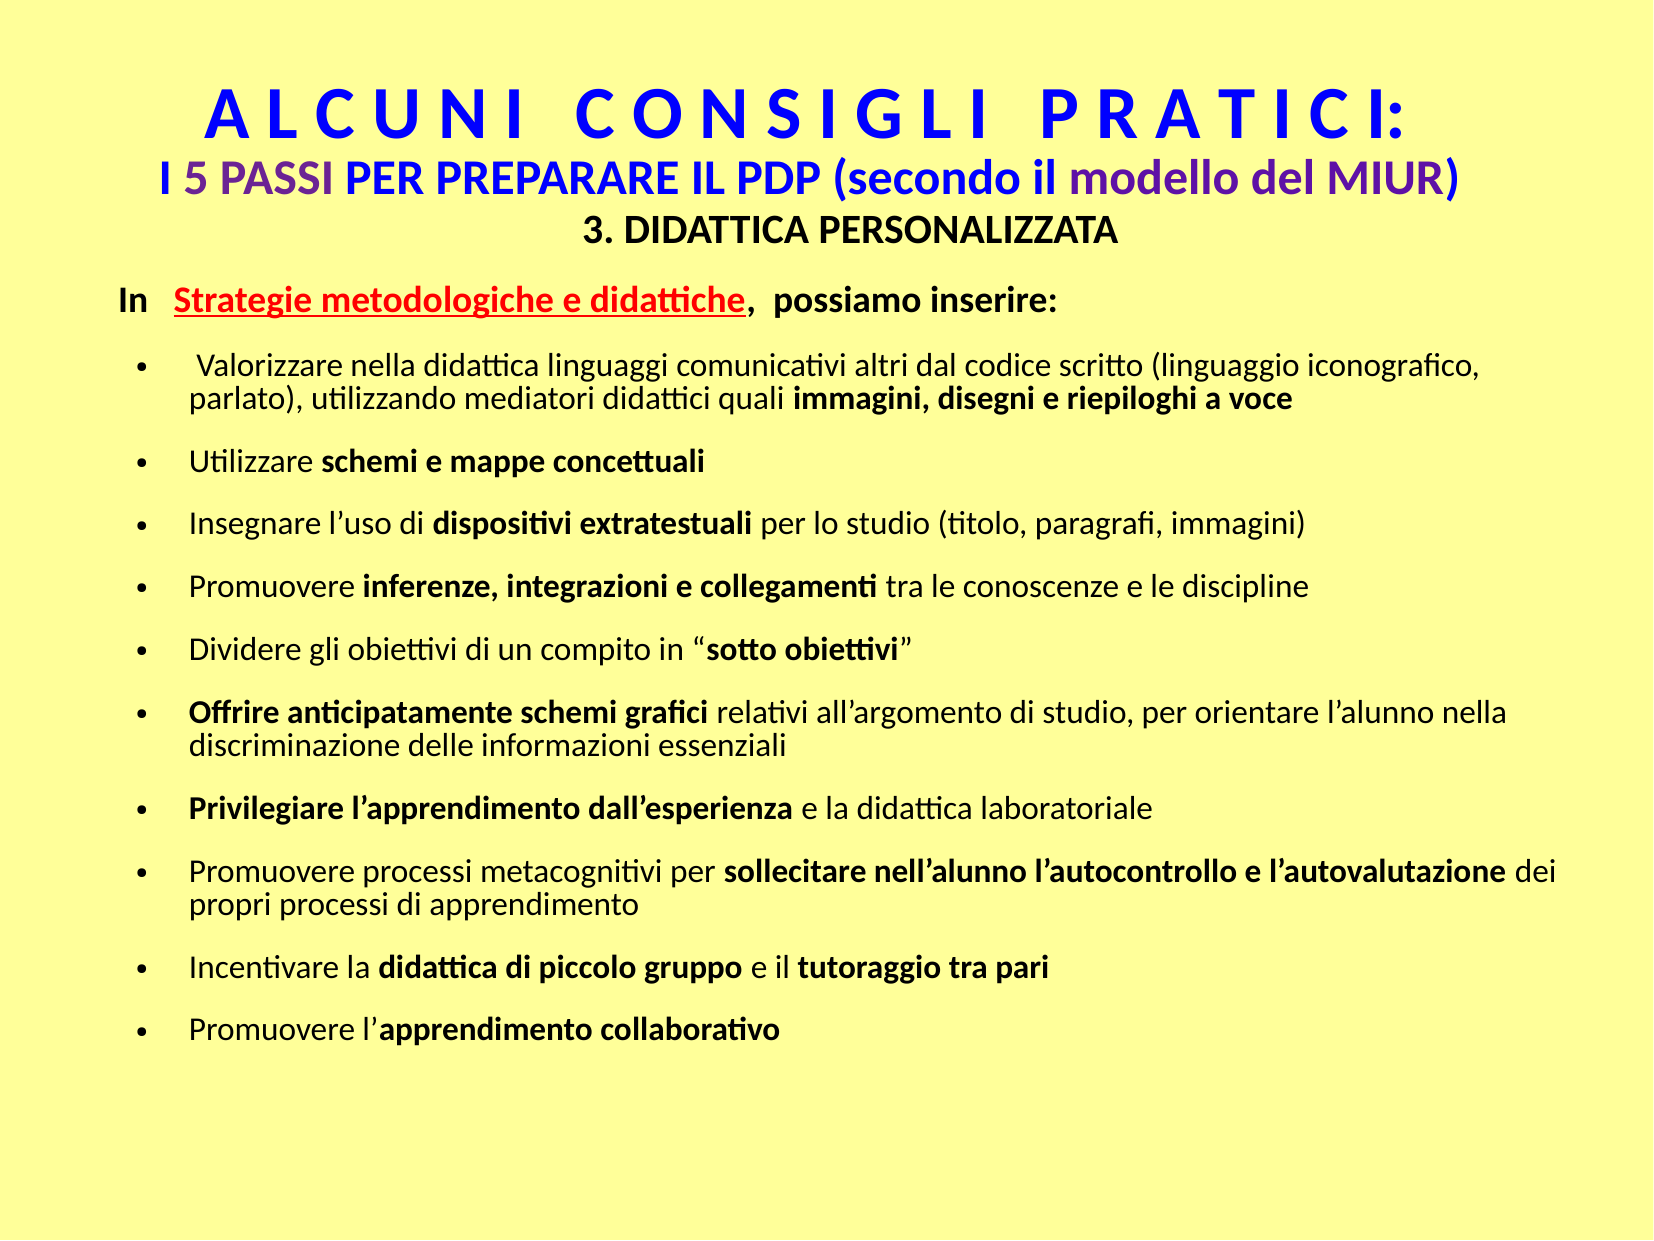

# A L C U N I C O N S I G L I P R A T I C I: I 5 PASSI PER PREPARARE IL PDP (secondo il modello del MIUR)
3. DIDATTICA PERSONALIZZATA
In  Strategie metodologiche e didattiche, possiamo inserire:
 Valorizzare nella didattica linguaggi comunicativi altri dal codice scritto (linguaggio iconografico, parlato), utilizzando mediatori didattici quali immagini, disegni e riepiloghi a voce
Utilizzare schemi e mappe concettuali
Insegnare l’uso di dispositivi extratestuali per lo studio (titolo, paragrafi, immagini)
Promuovere inferenze, integrazioni e collegamenti tra le conoscenze e le discipline
Dividere gli obiettivi di un compito in “sotto obiettivi”
Offrire anticipatamente schemi grafici relativi all’argomento di studio, per orientare l’alunno nella discriminazione delle informazioni essenziali
Privilegiare l’apprendimento dall’esperienza e la didattica laboratoriale
Promuovere processi metacognitivi per sollecitare nell’alunno l’autocontrollo e l’autovalutazione dei propri processi di apprendimento
Incentivare la didattica di piccolo gruppo e il tutoraggio tra pari
Promuovere l’apprendimento collaborativo